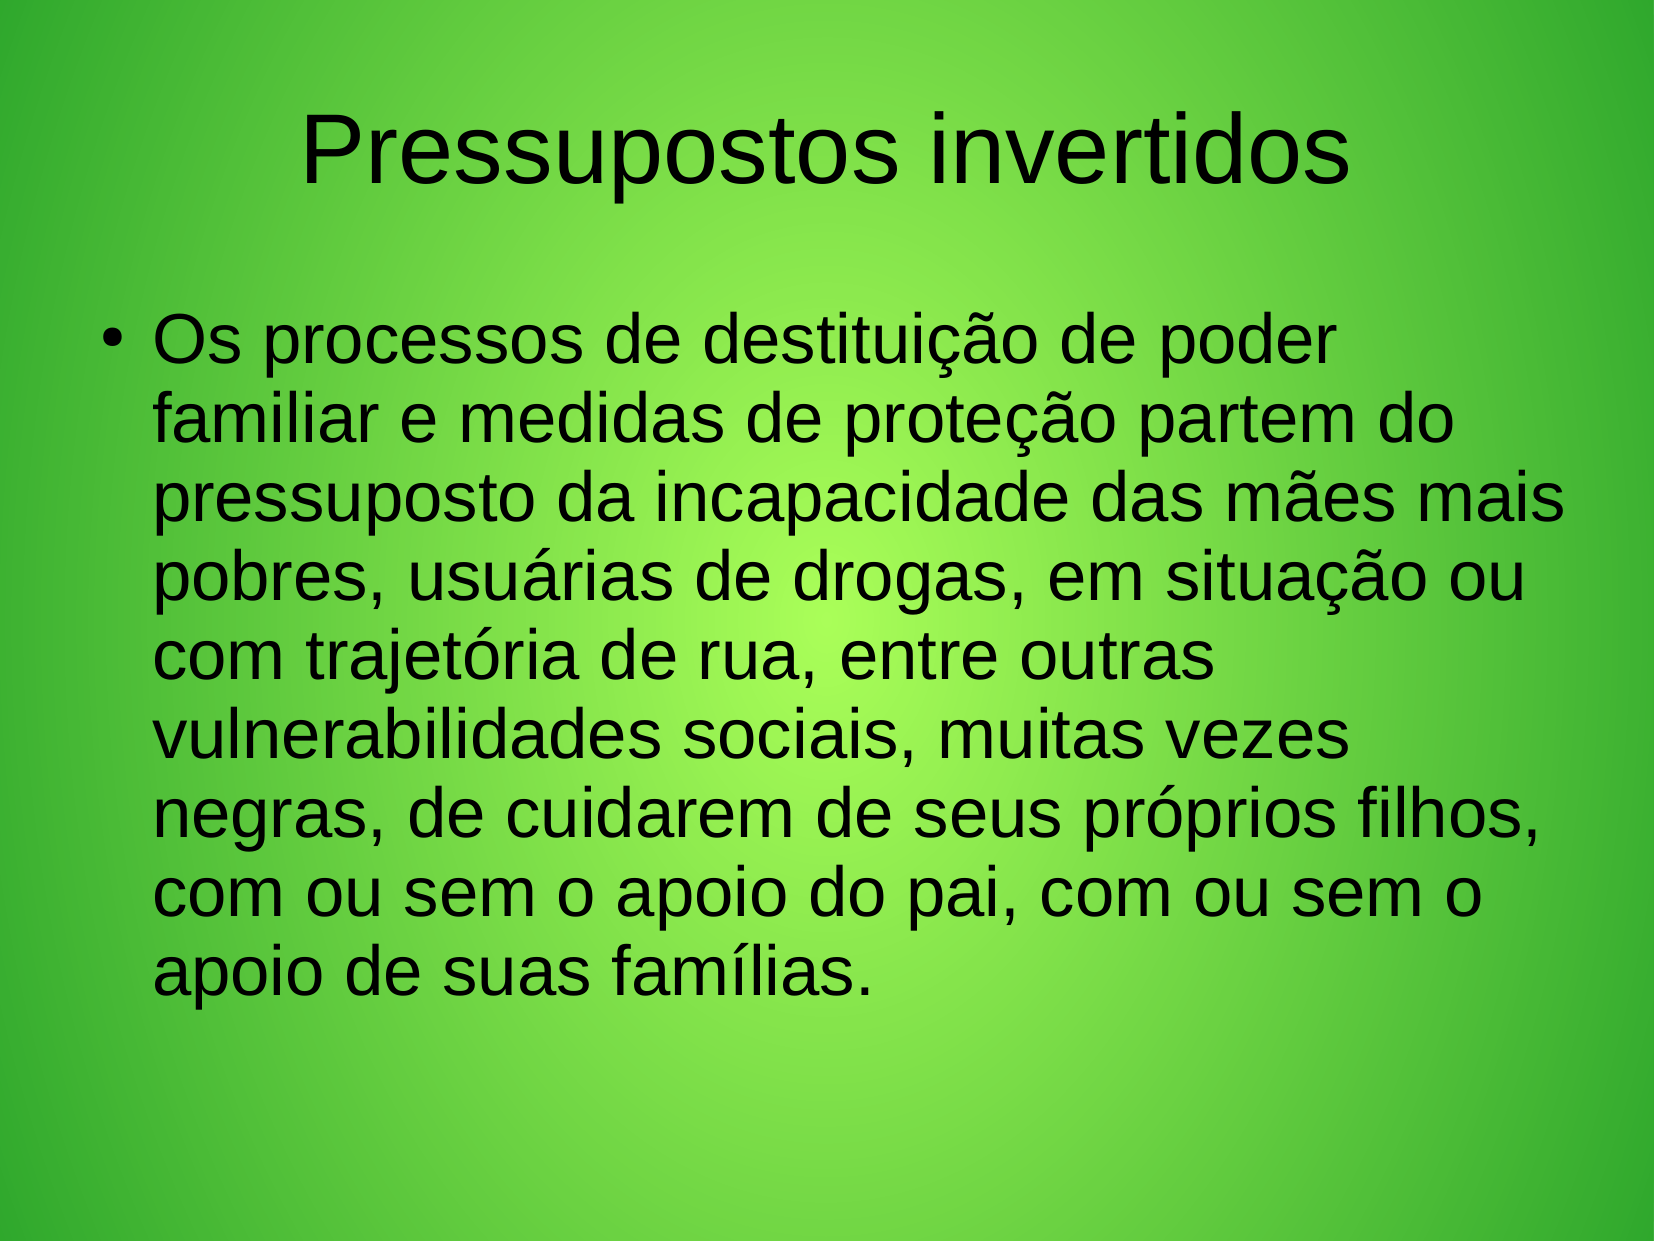

# Pressupostos invertidos
Os processos de destituição de poder familiar e medidas de proteção partem do pressuposto da incapacidade das mães mais pobres, usuárias de drogas, em situação ou com trajetória de rua, entre outras vulnerabilidades sociais, muitas vezes negras, de cuidarem de seus próprios filhos, com ou sem o apoio do pai, com ou sem o apoio de suas famílias.